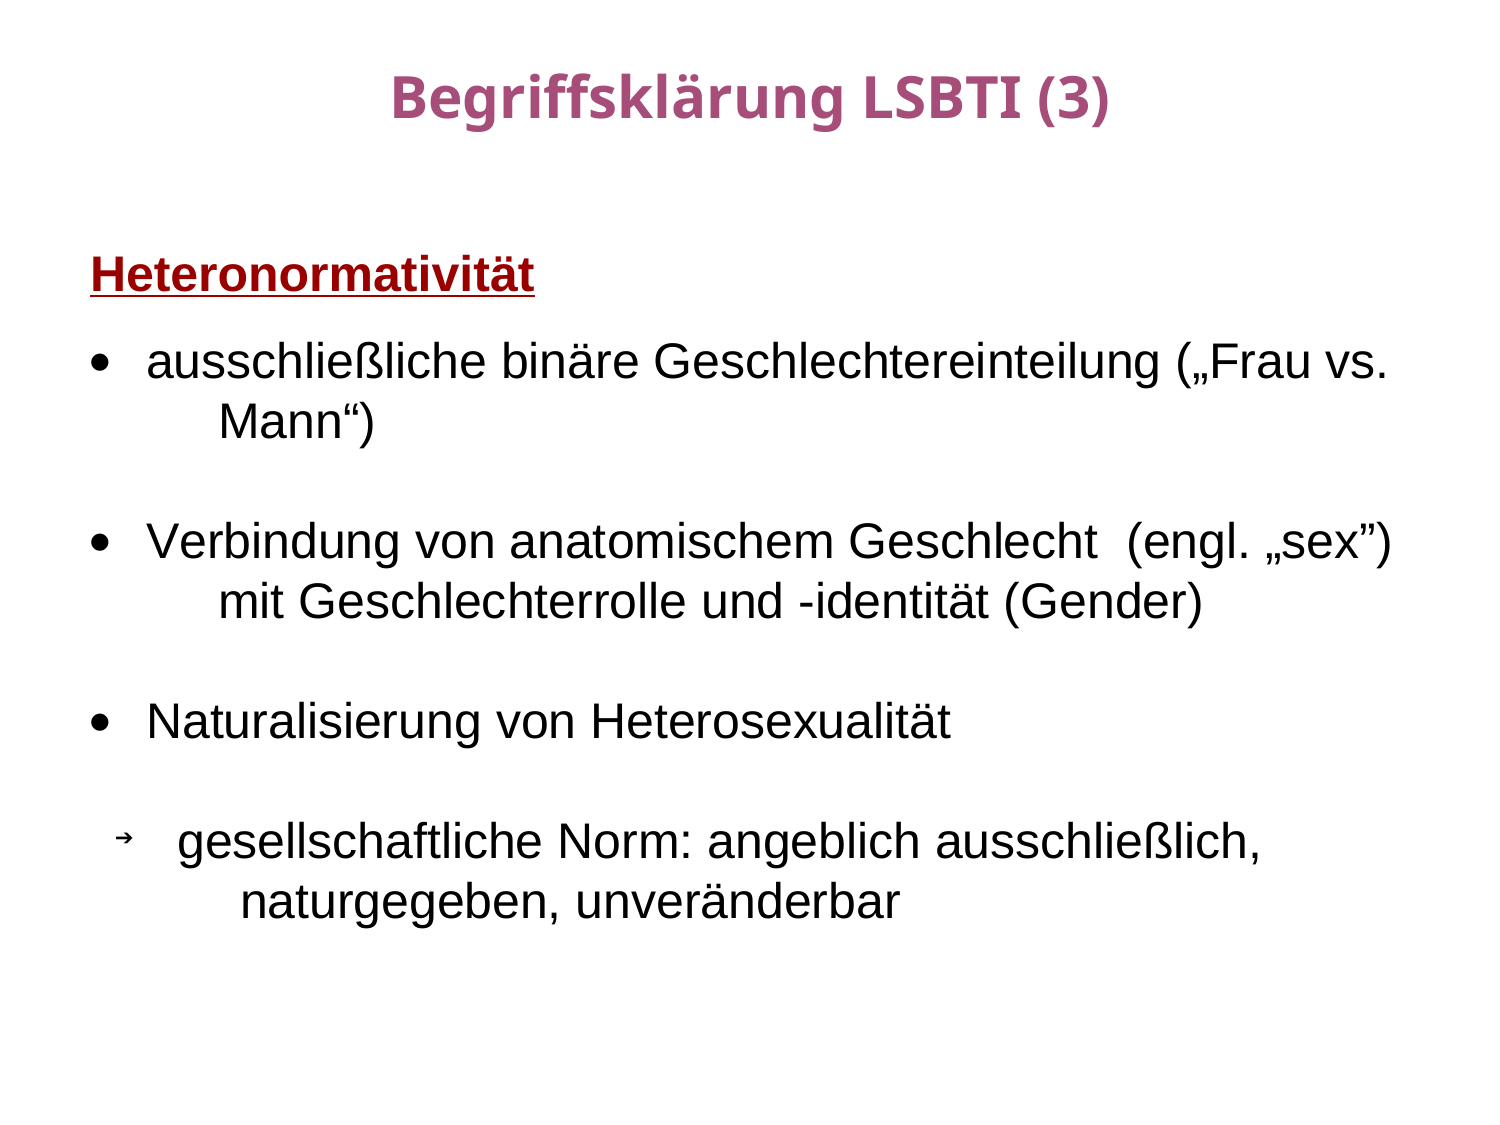

Begriffsklärung LSBTI (3)
Heteronormativität
ausschließliche binäre Geschlechtereinteilung („Frau vs. Mann“)
Verbindung von anatomischem Geschlecht (engl. „sex”) mit Geschlechterrolle und -identität (Gender)
Naturalisierung von Heterosexualität
gesellschaftliche Norm: angeblich ausschließlich, naturgegeben, unveränderbar